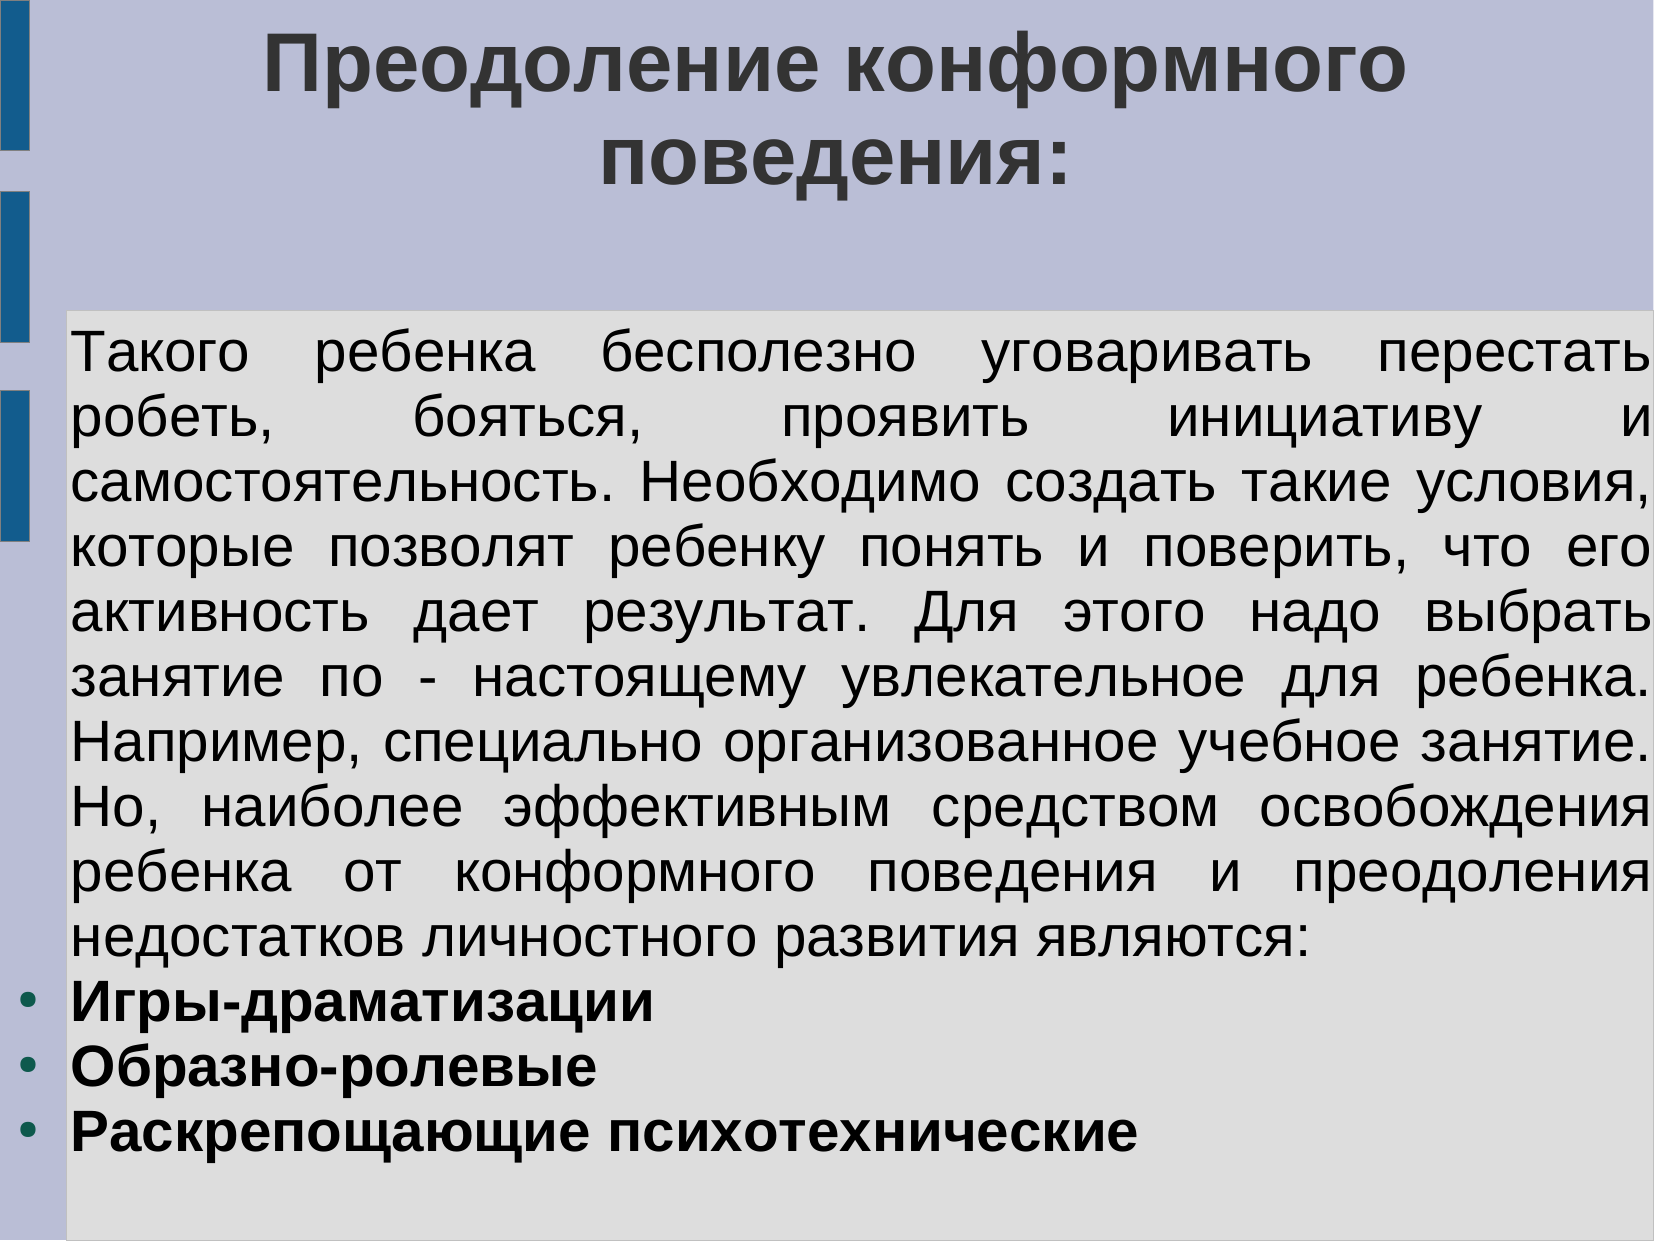

# Преодоление конформного поведения:
Такого ребенка бесполезно уговаривать перестать робеть, бояться, проявить инициативу и самостоятельность. Необходимо создать такие условия, которые позволят ребенку понять и поверить, что его активность дает результат. Для этого надо выбрать занятие по - настоящему увлекательное для ребенка. Например, специально организованное учебное занятие. Но, наиболее эффективным средством освобождения ребенка от конформного поведения и преодоления недостатков личностного развития являются:
Игры-драматизации
Образно-ролевые
Раскрепощающие психотехнические